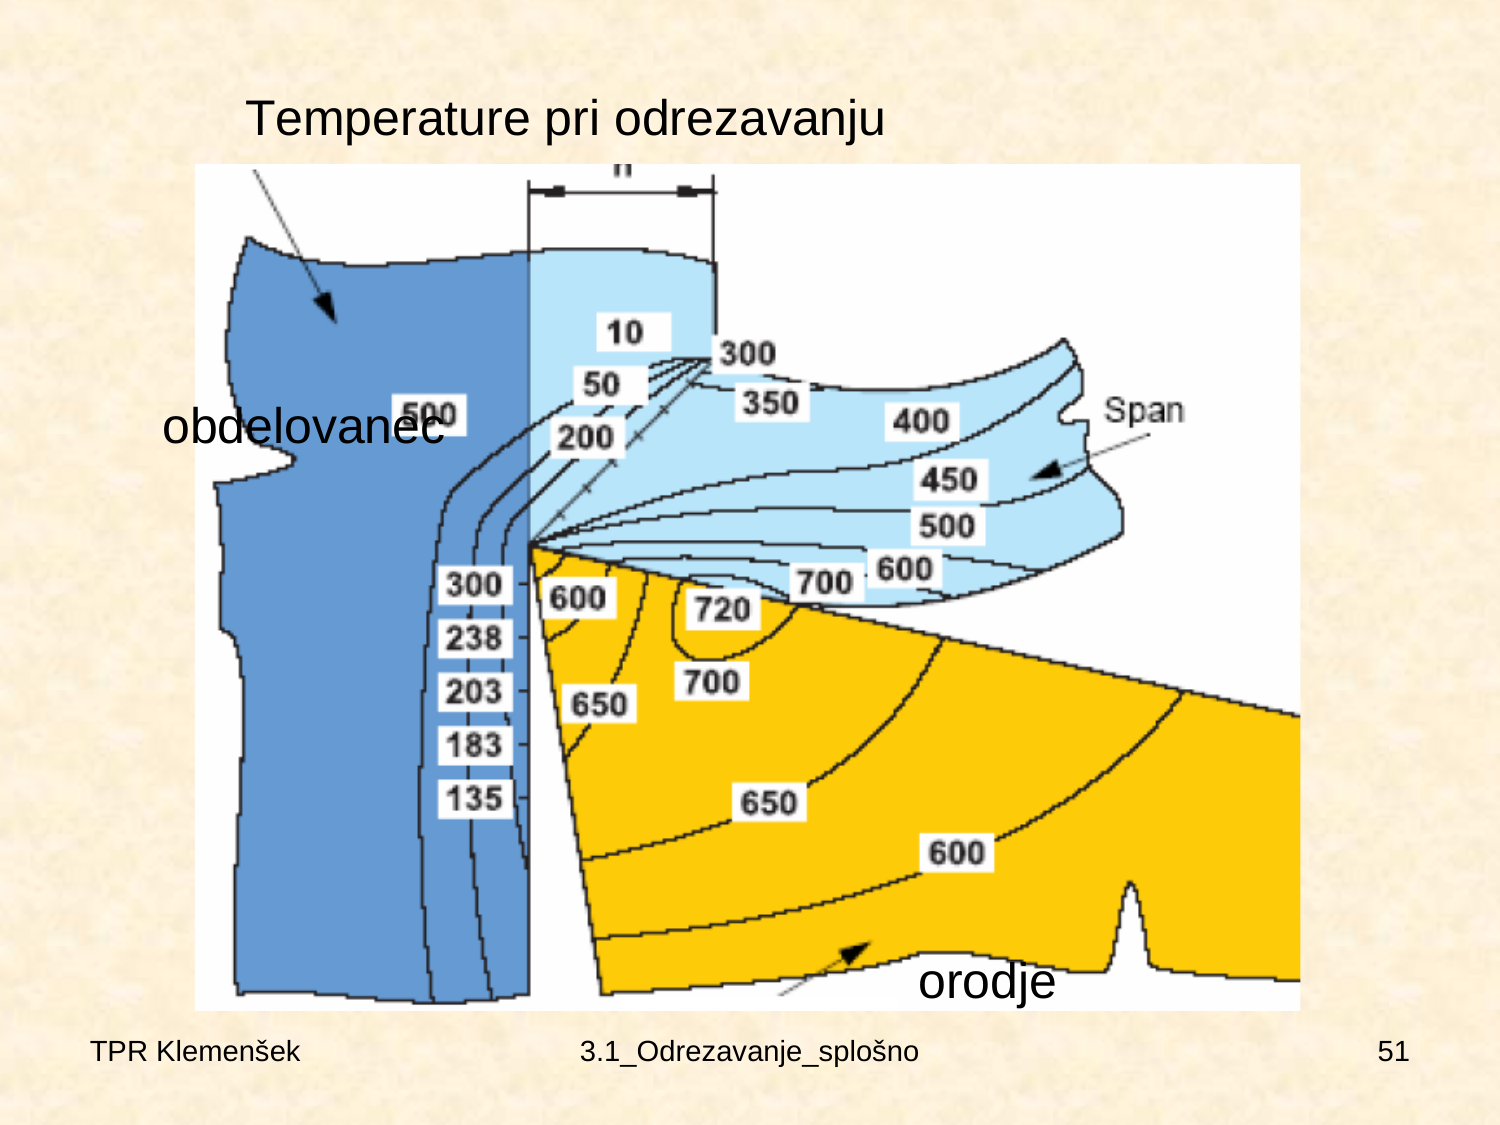

Temperature pri odrezavanju
obdelovanec
orodje
TPR Klemenšek
3.1_Odrezavanje_splošno